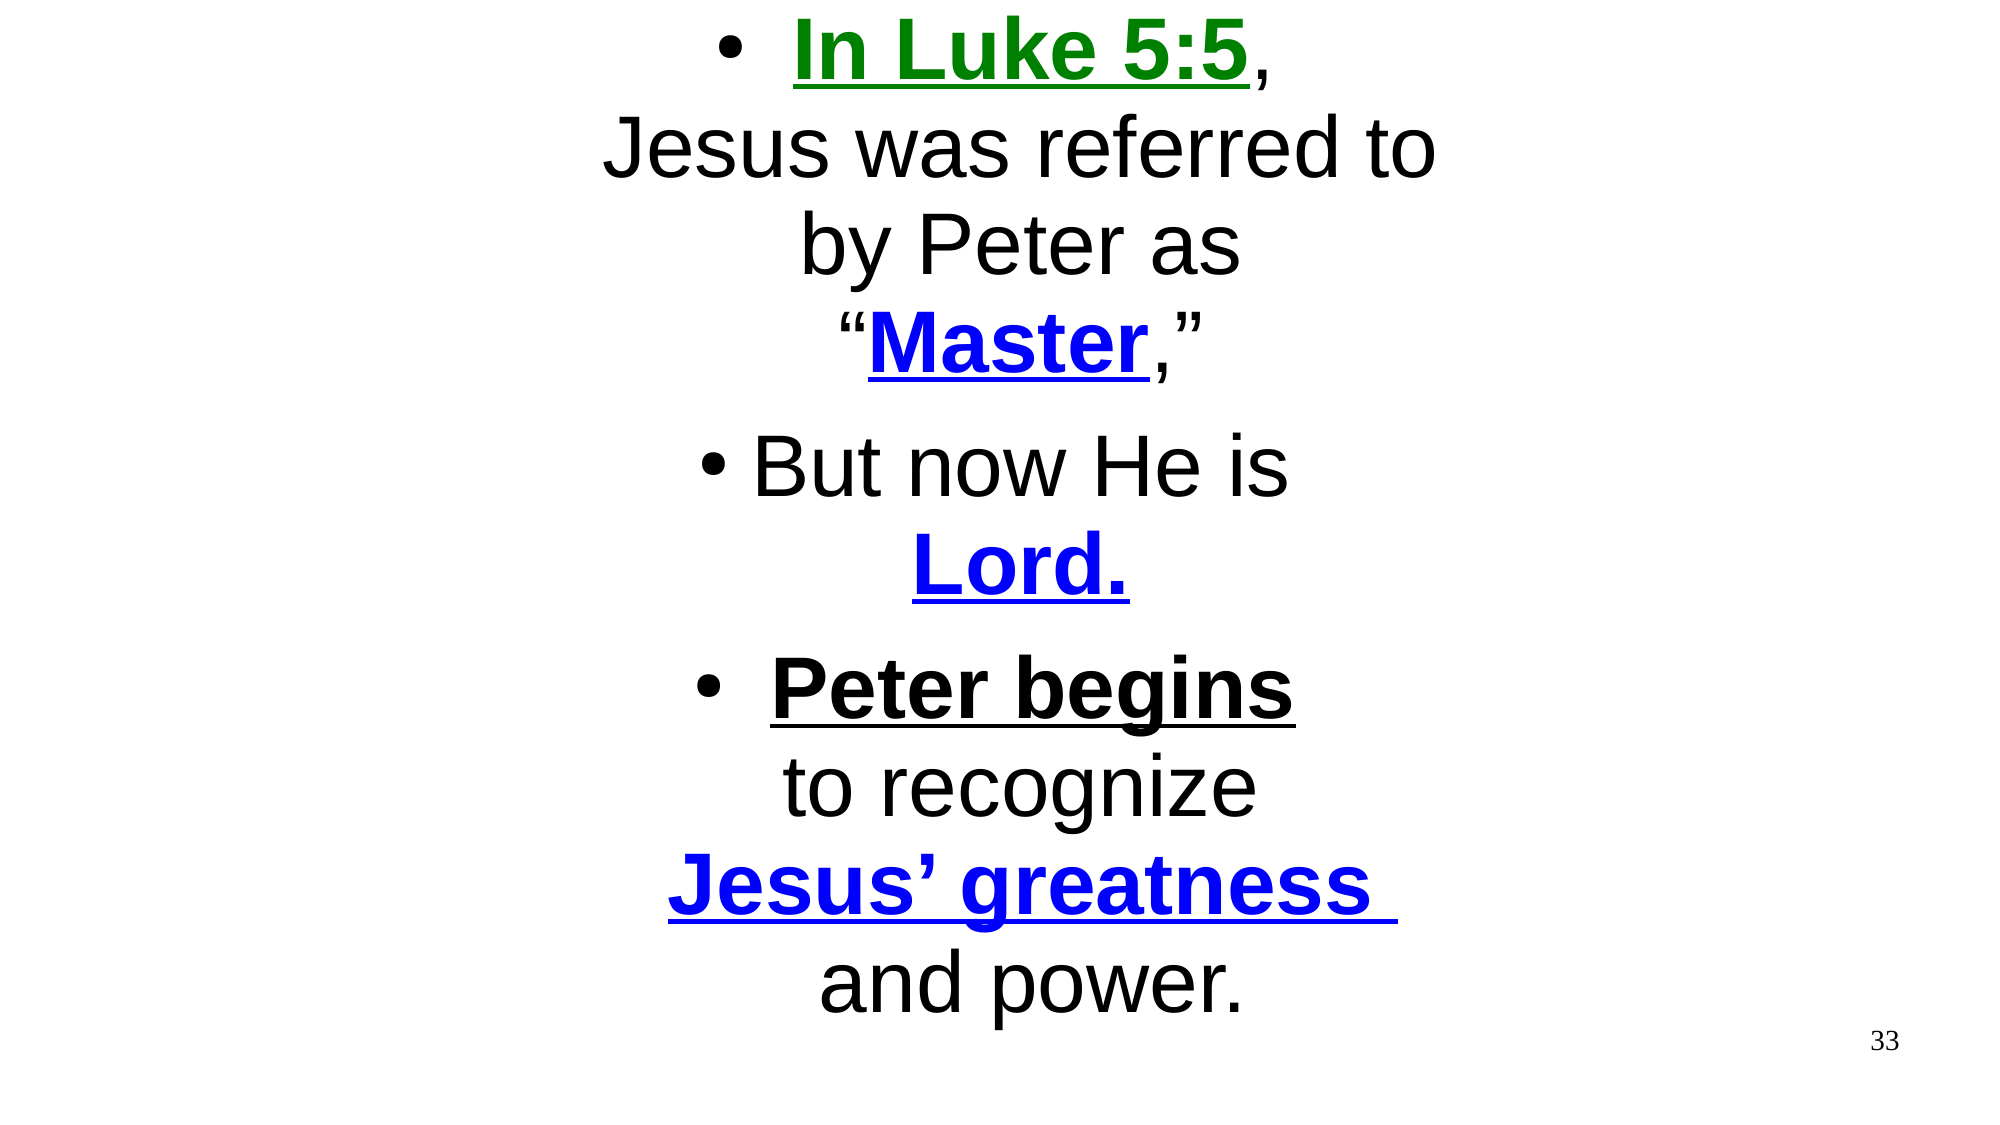

# In Luke 5:5, Jesus was referred to by Peter as “Master,”
But now He is
Lord.
 Peter begins
to recognize
Jesus’ greatness
and power.
33